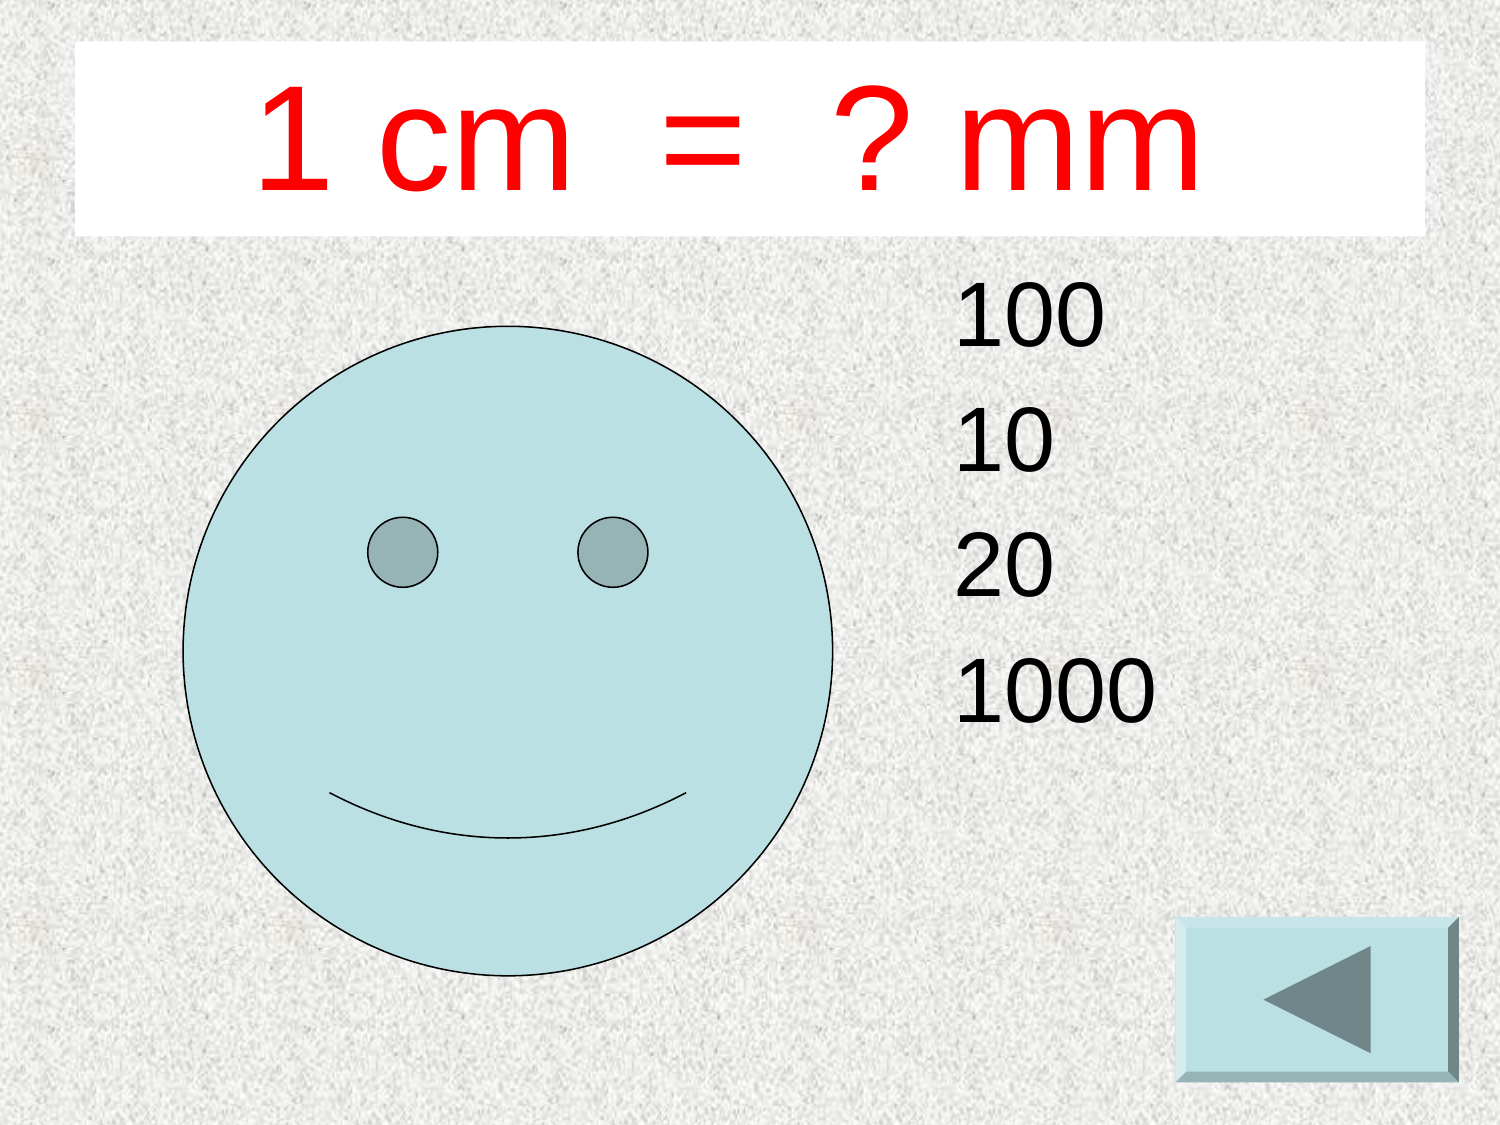

# 1 cm = ? mm
100
10
20
1000